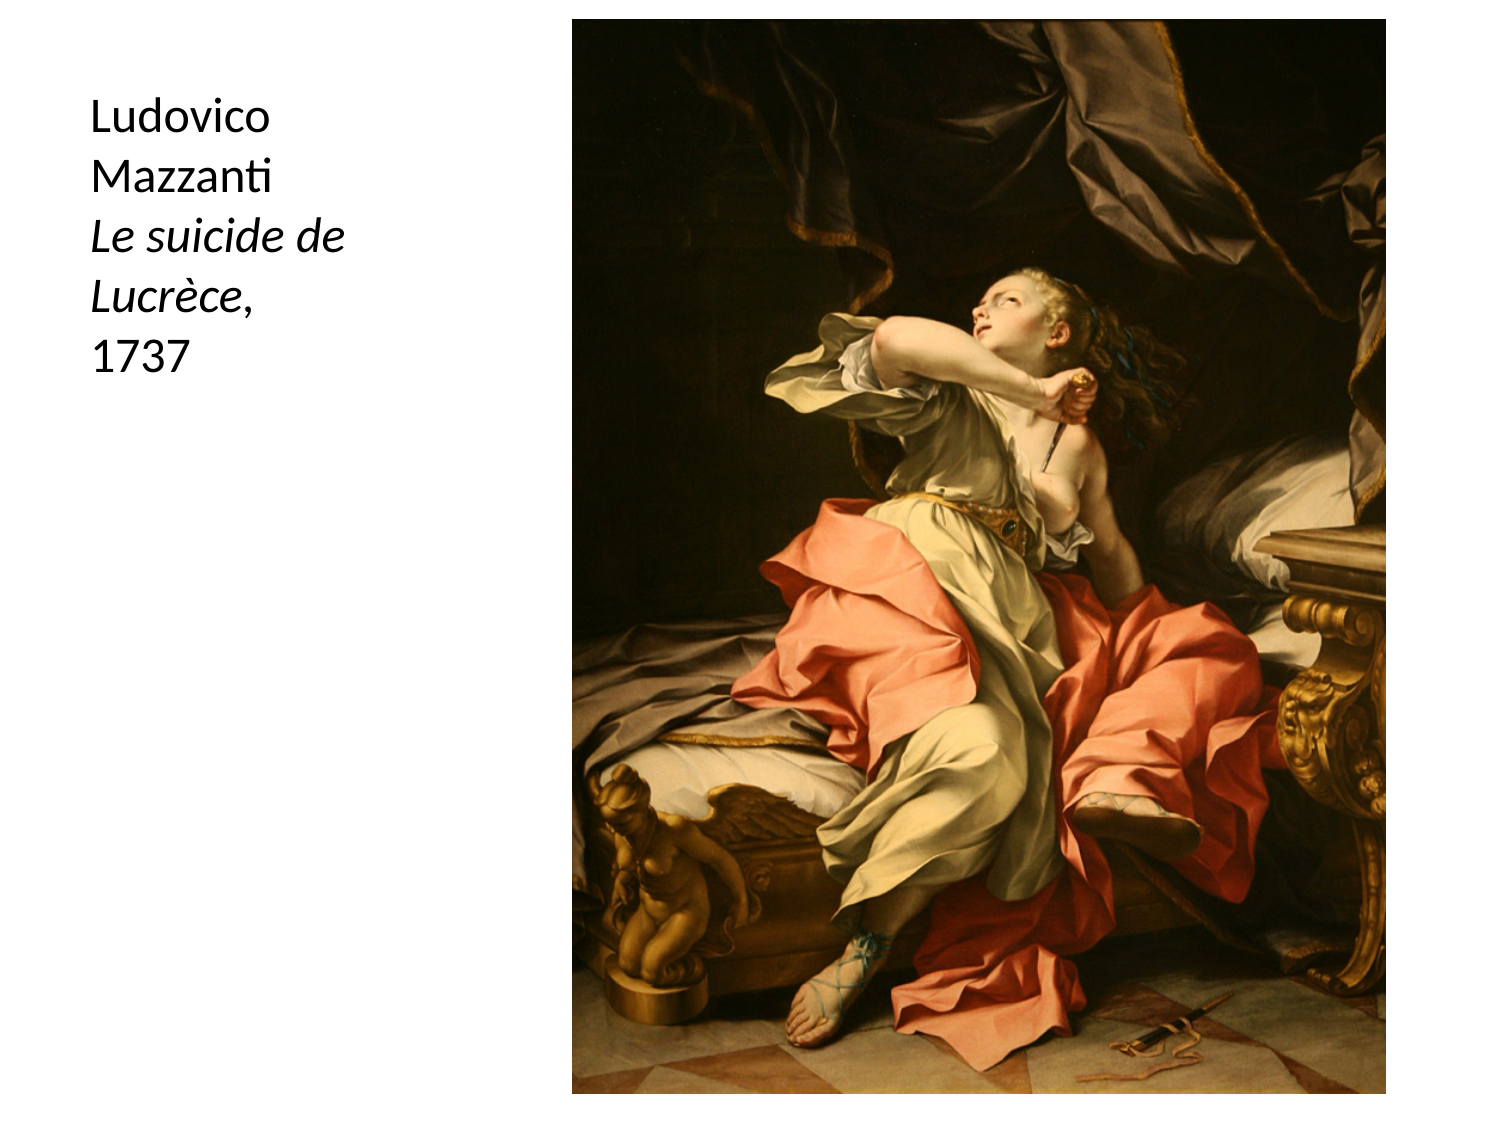

# Ludovico Mazzanti Le suicide de Lucrèce, 1737